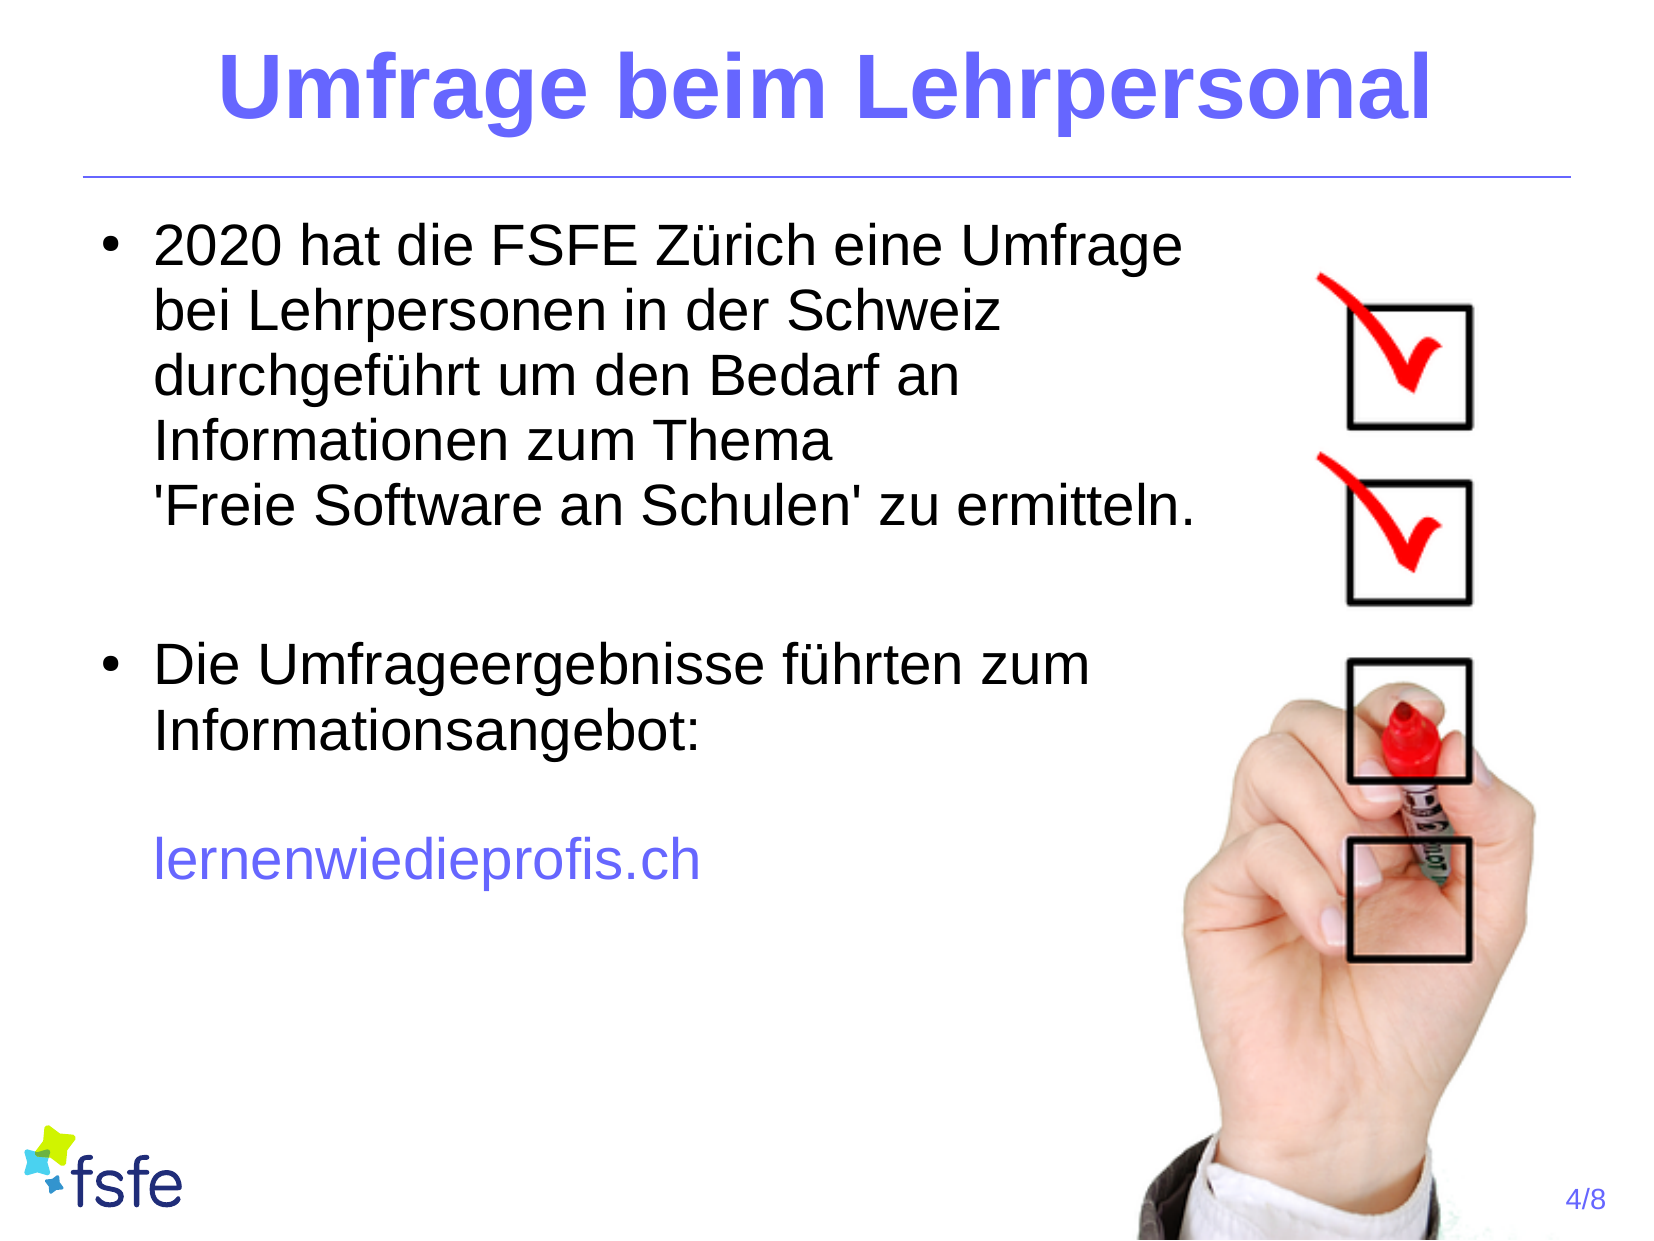

# Umfrage beim Lehrpersonal
2020 hat die FSFE Zürich eine Umfrage bei Lehrpersonen in der Schweiz durchgeführt um den Bedarf an Informationen zum Thema
'Freie Software an Schulen' zu ermitteln.
Die Umfrageergebnisse führten zum
Informationsangebot:
lernenwiedieprofis.ch
4